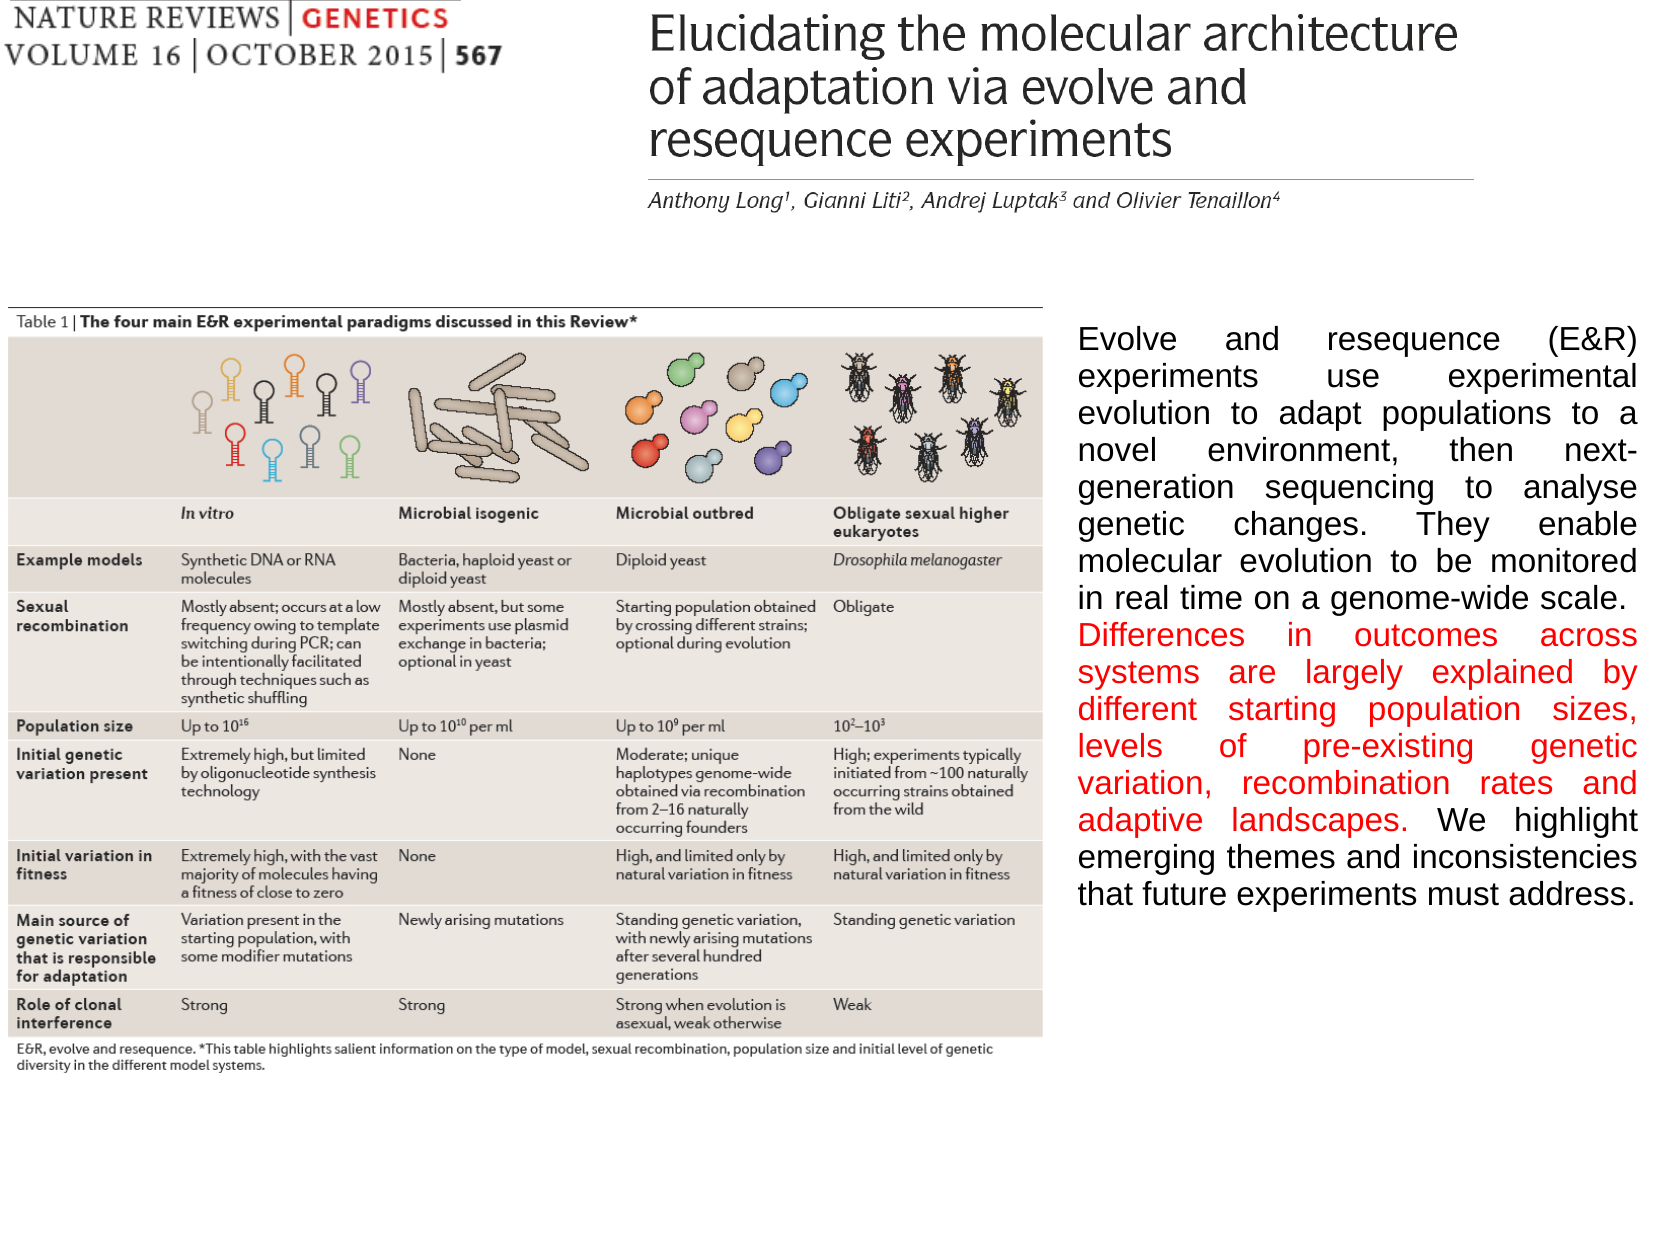

Evolve and resequence (E&R) experiments use experimental evolution to adapt populations to a novel environment, then next-generation sequencing to analyse genetic changes. They enable molecular evolution to be monitored in real time on a genome-wide scale. Differences in outcomes across systems are largely explained by different starting population sizes, levels of pre-existing genetic variation, recombination rates and adaptive landscapes. We highlight emerging themes and inconsistencies that future experiments must address.